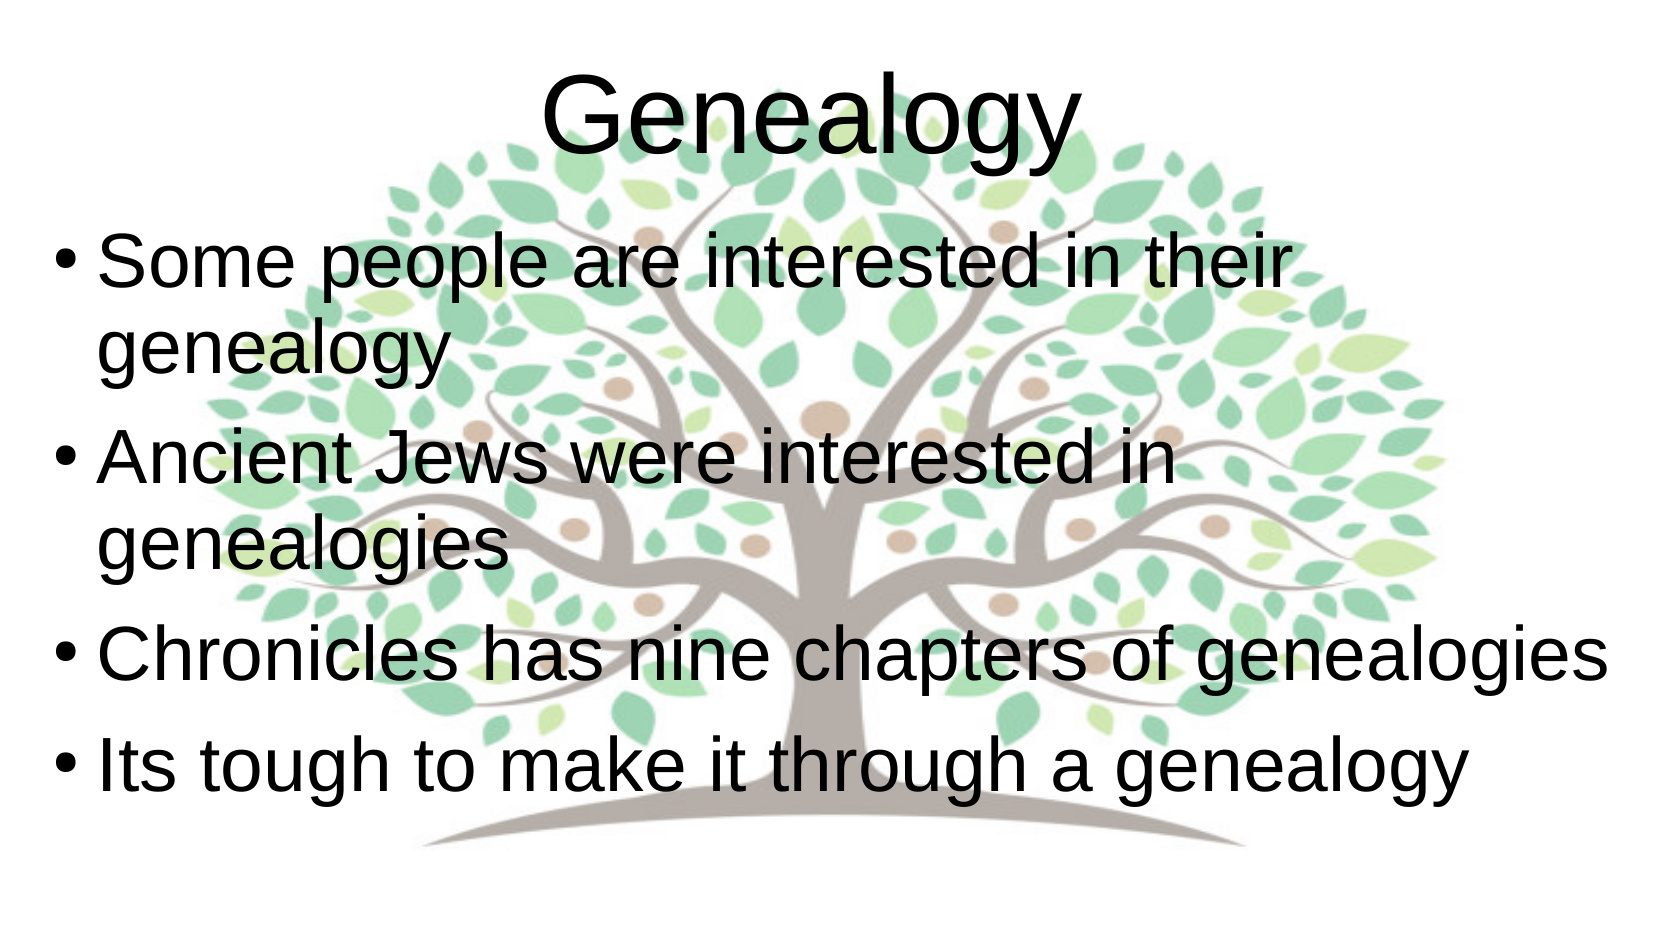

# Genealogy
Some people are interested in their genealogy
Ancient Jews were interested in genealogies
Chronicles has nine chapters of genealogies
Its tough to make it through a genealogy